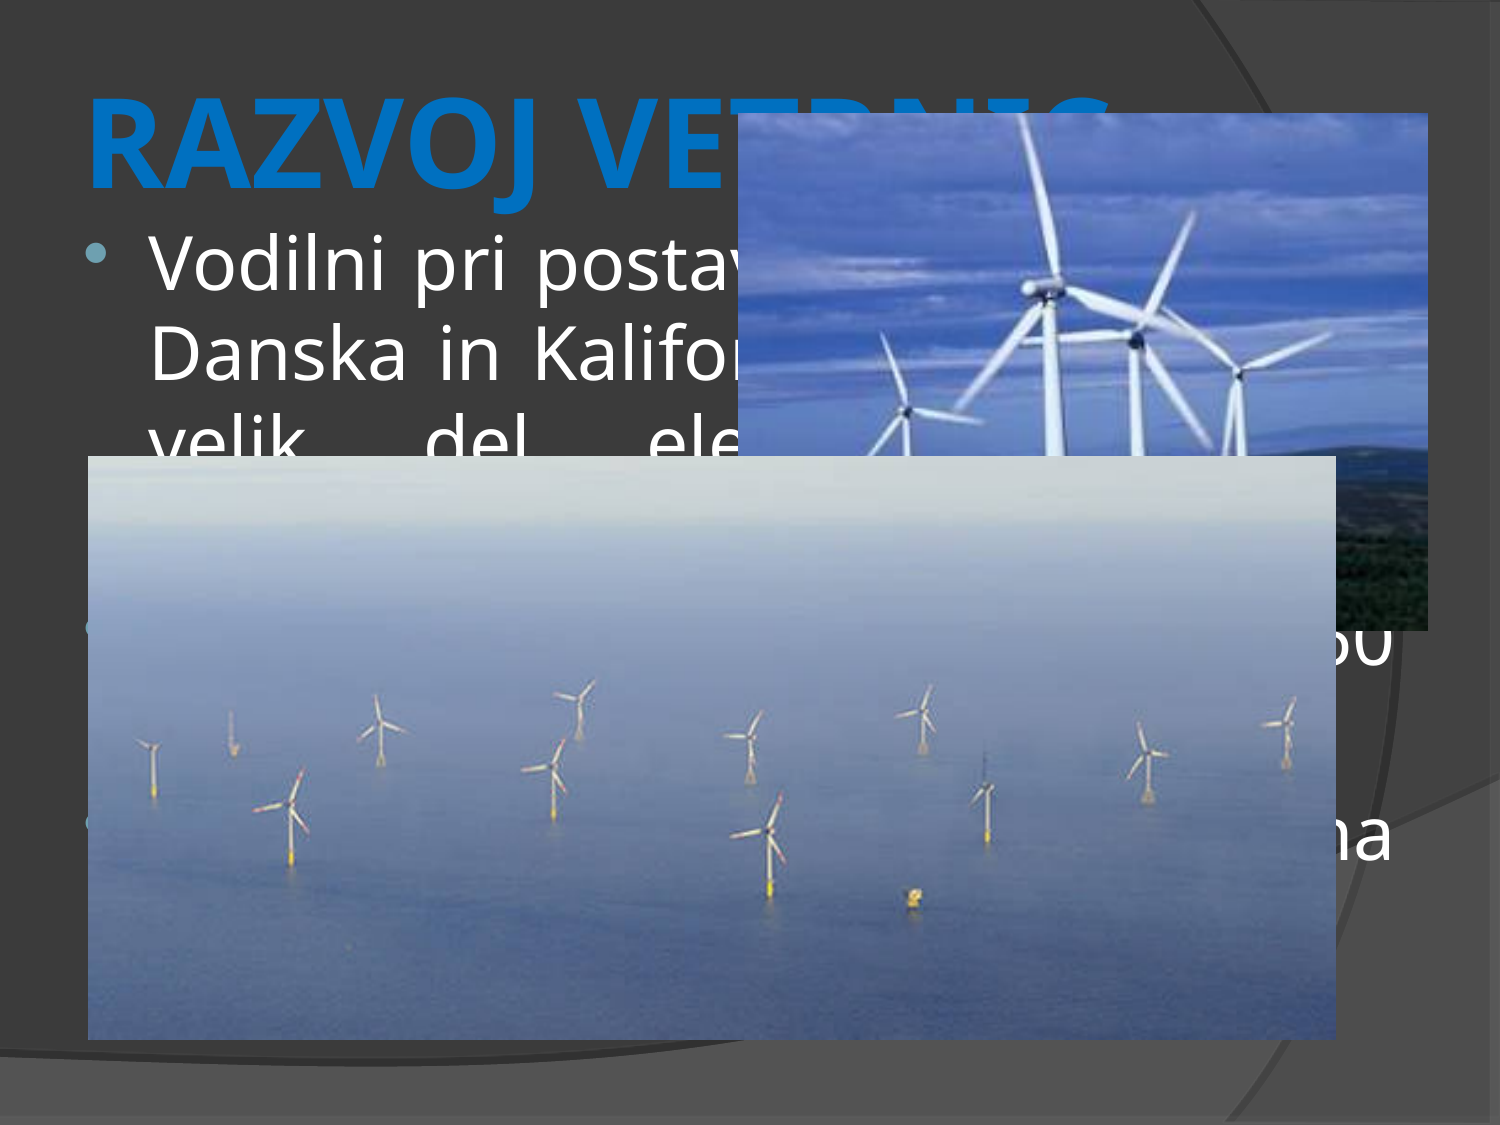

# RAZVOJ VETRNIC:
Vodilni pri postavitvi vetrnic sta bili Danska in Kalifornija v ZDA, kjer je velik del električne energije pridobljen s pomočjo vetrnic.
Po svetu je danes že približno 60 do 70 tisoč takih naprav.
Obstajajo pa tudi vetrne turbine na vodi.